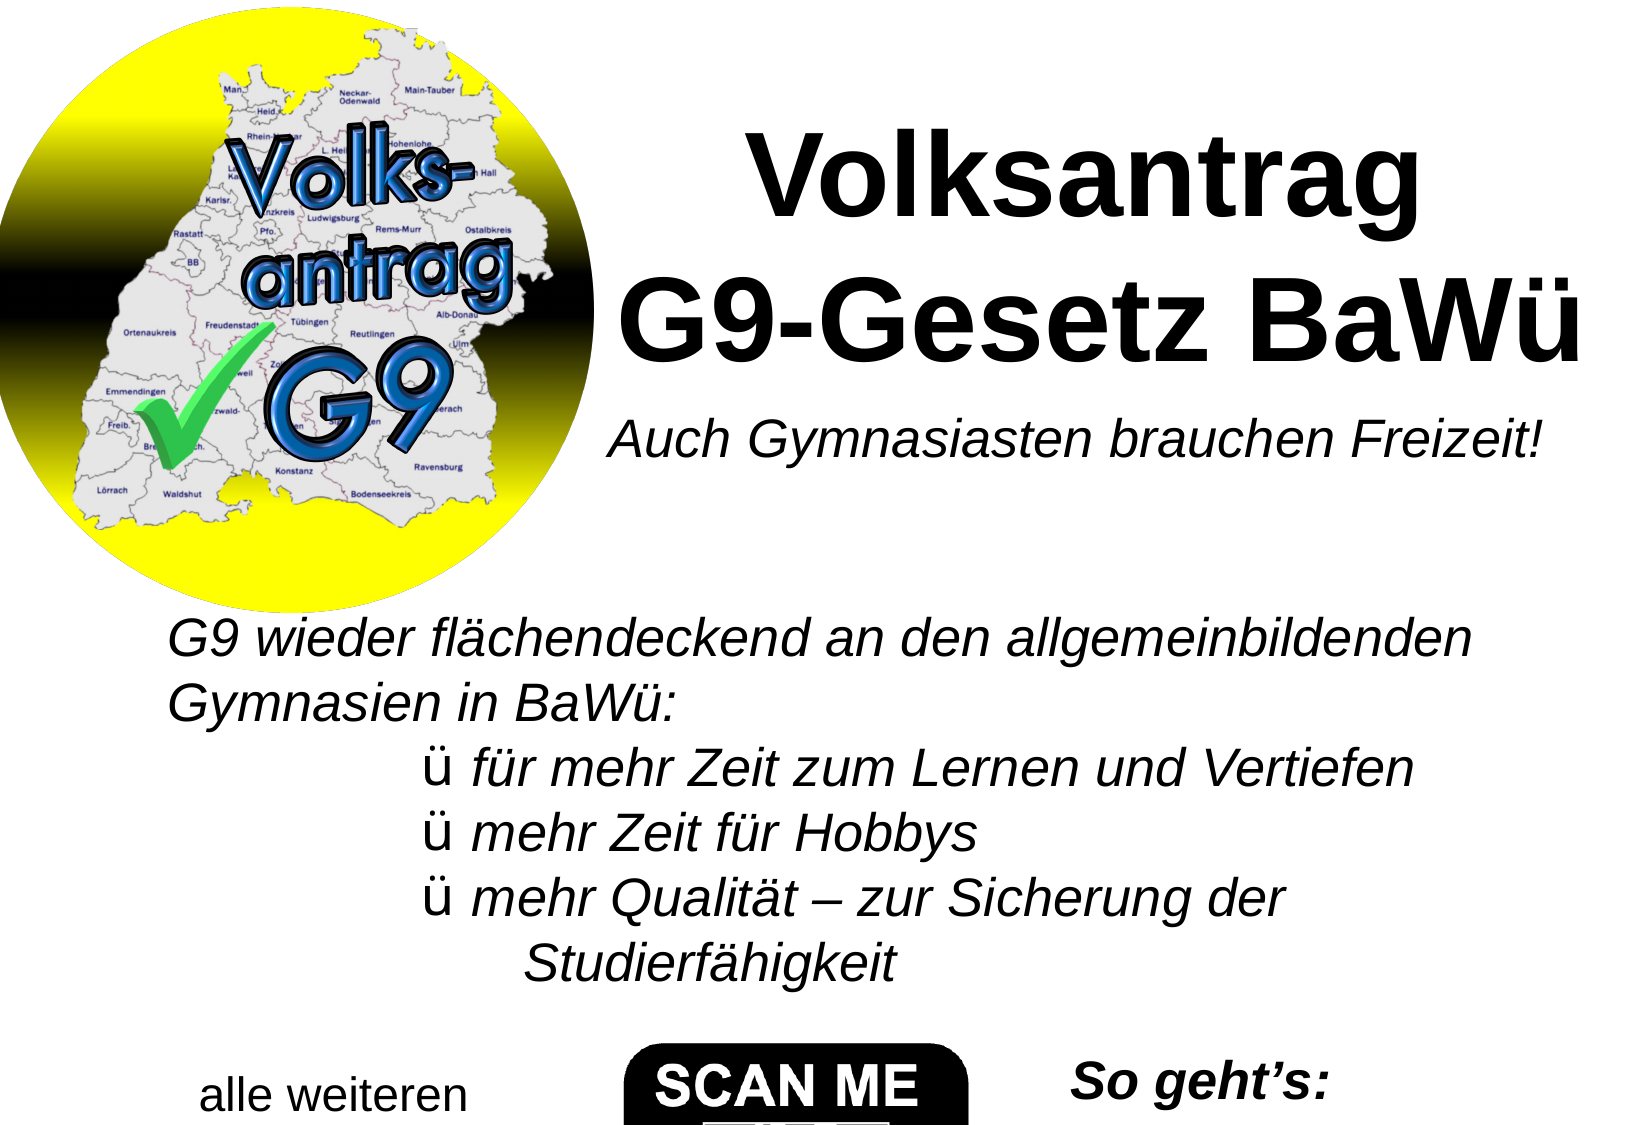

Volksantrag
G9-Gesetz BaWü
Auch Gymnasiasten brauchen Freizeit!
G9 wieder flächendeckend an den allgemeinbildenden Gymnasien in BaWü:
für mehr Zeit zum Lernen und Vertiefen
mehr Zeit für Hobbys
mehr Qualität – zur Sicherung der Studierfähigkeit
So geht’s:
scannen
drucken
ausfüllen
alle weiteren Dokumente
und Hinweise auf dieser Website*
*